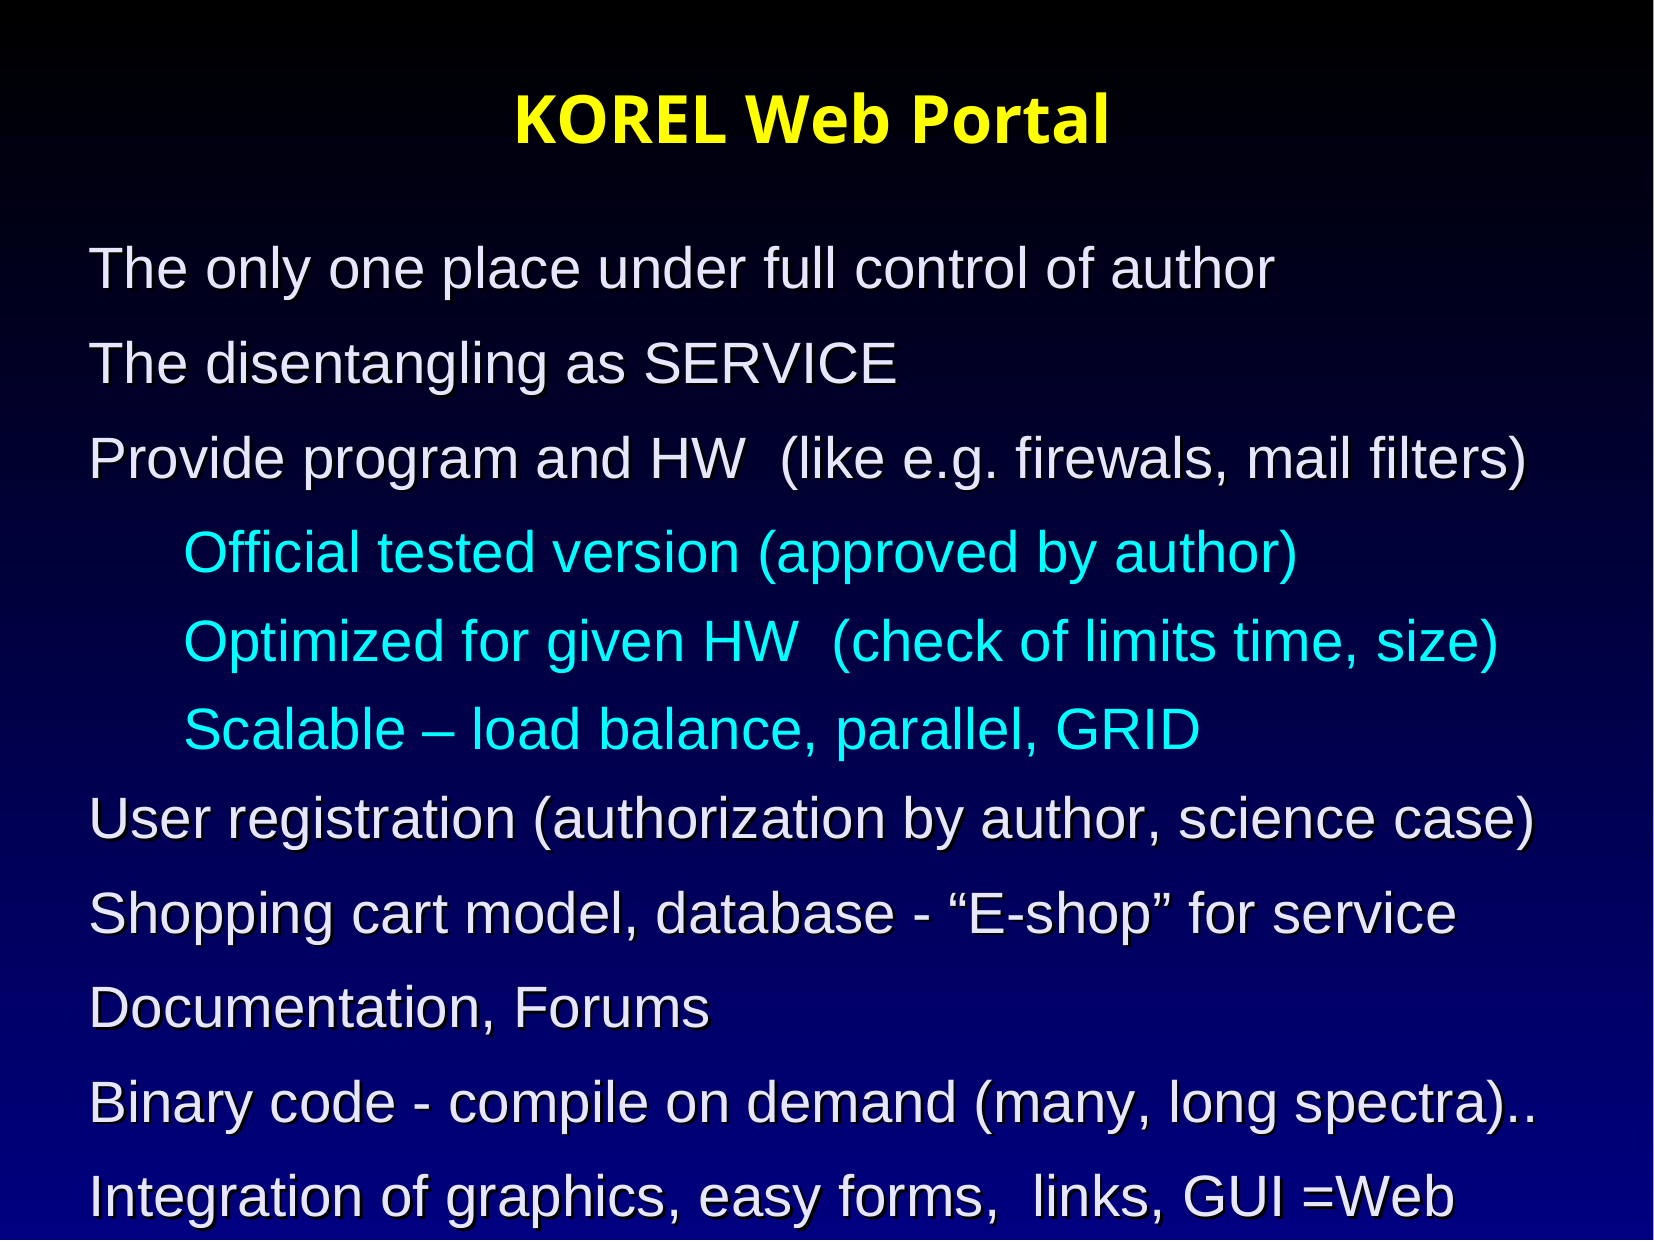

# KOREL Web Portal
The only one place under full control of author
The disentangling as SERVICE
Provide program and HW (like e.g. firewals, mail filters)
Official tested version (approved by author)
Optimized for given HW (check of limits time, size)
Scalable – load balance, parallel, GRID
User registration (authorization by author, science case)
Shopping cart model, database - “E-shop” for service
Documentation, Forums
Binary code - compile on demand (many, long spectra)..
Integration of graphics, easy forms, links, GUI =Web